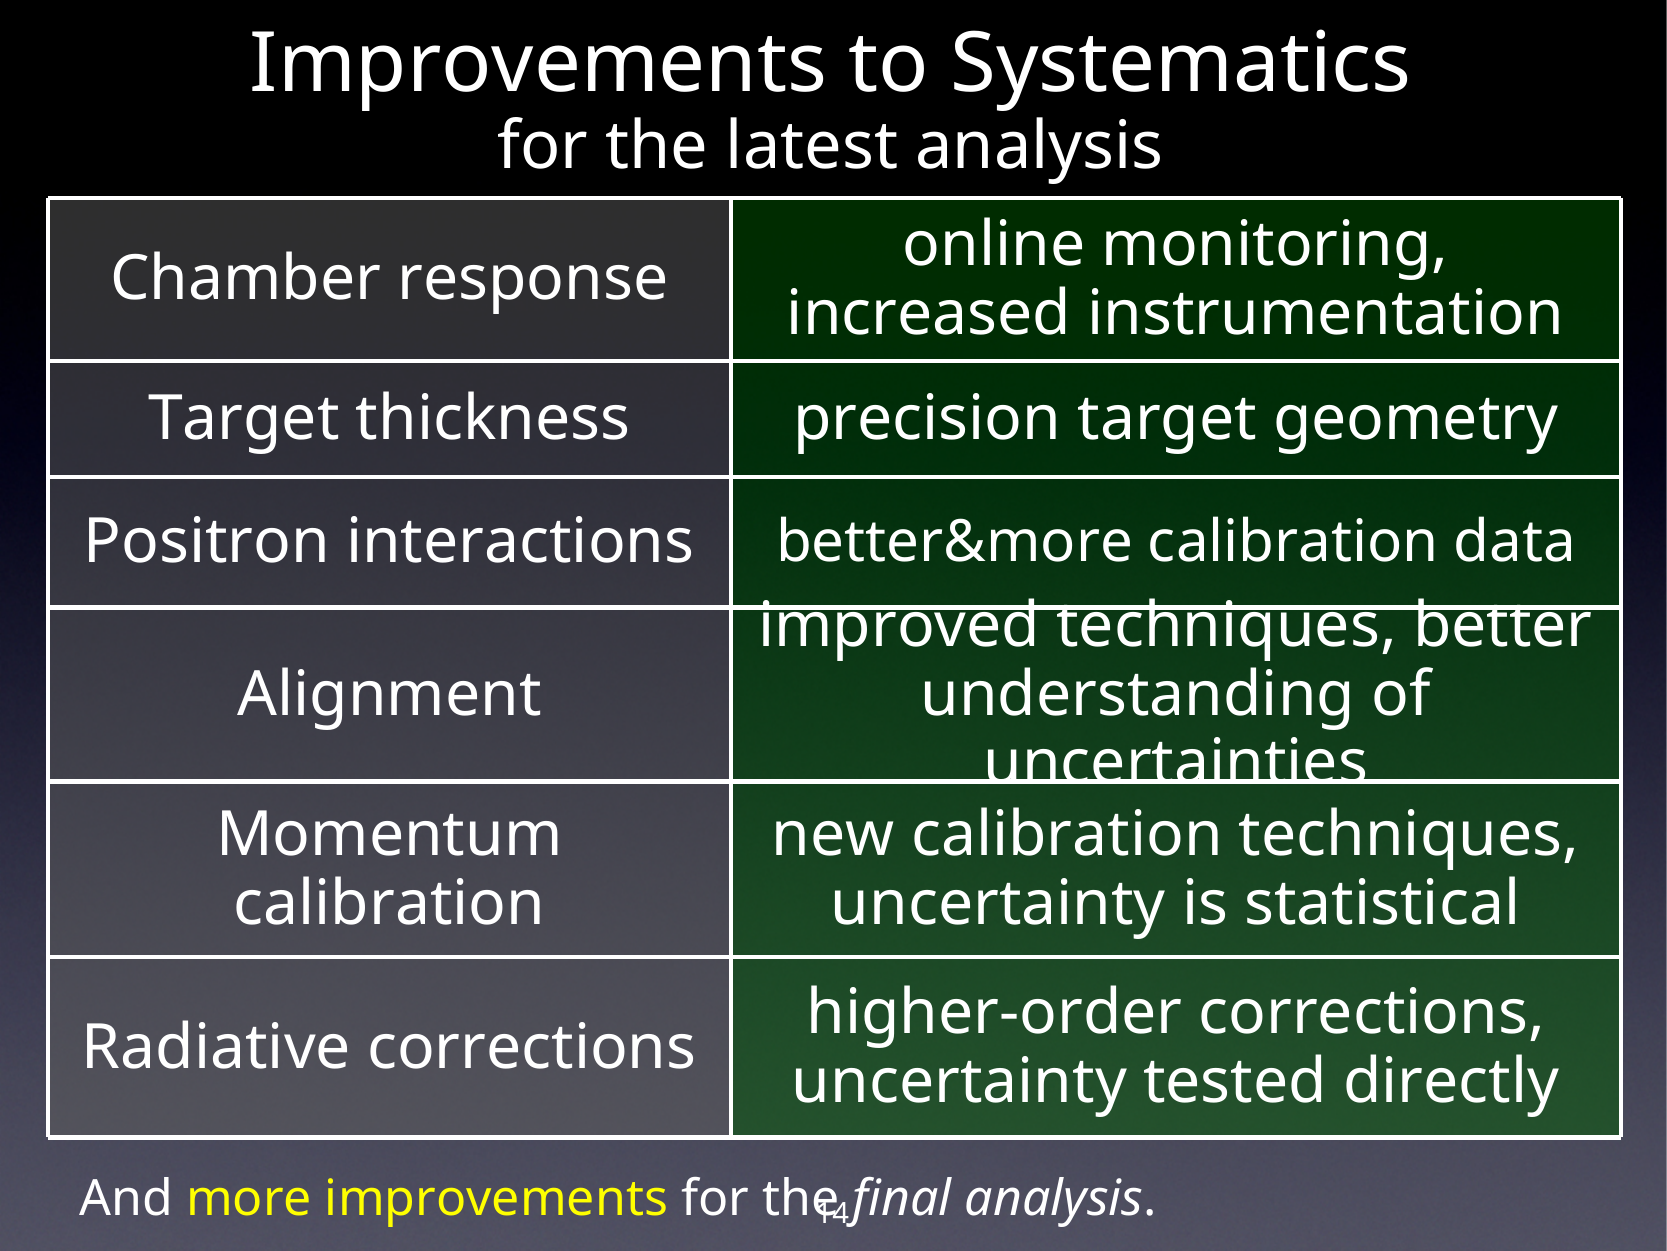

# Improvements to Systematics for the latest analysis
online monitoring,
increased instrumentation
Chamber response
Target thickness
precision target geometry
Positron interactions
better&more calibration data
improved techniques, better understanding of uncertainties
Alignment
new calibration techniques,
uncertainty is statistical
Momentum calibration
Radiative corrections
higher-order corrections,
uncertainty tested directly
And more improvements for the final analysis.